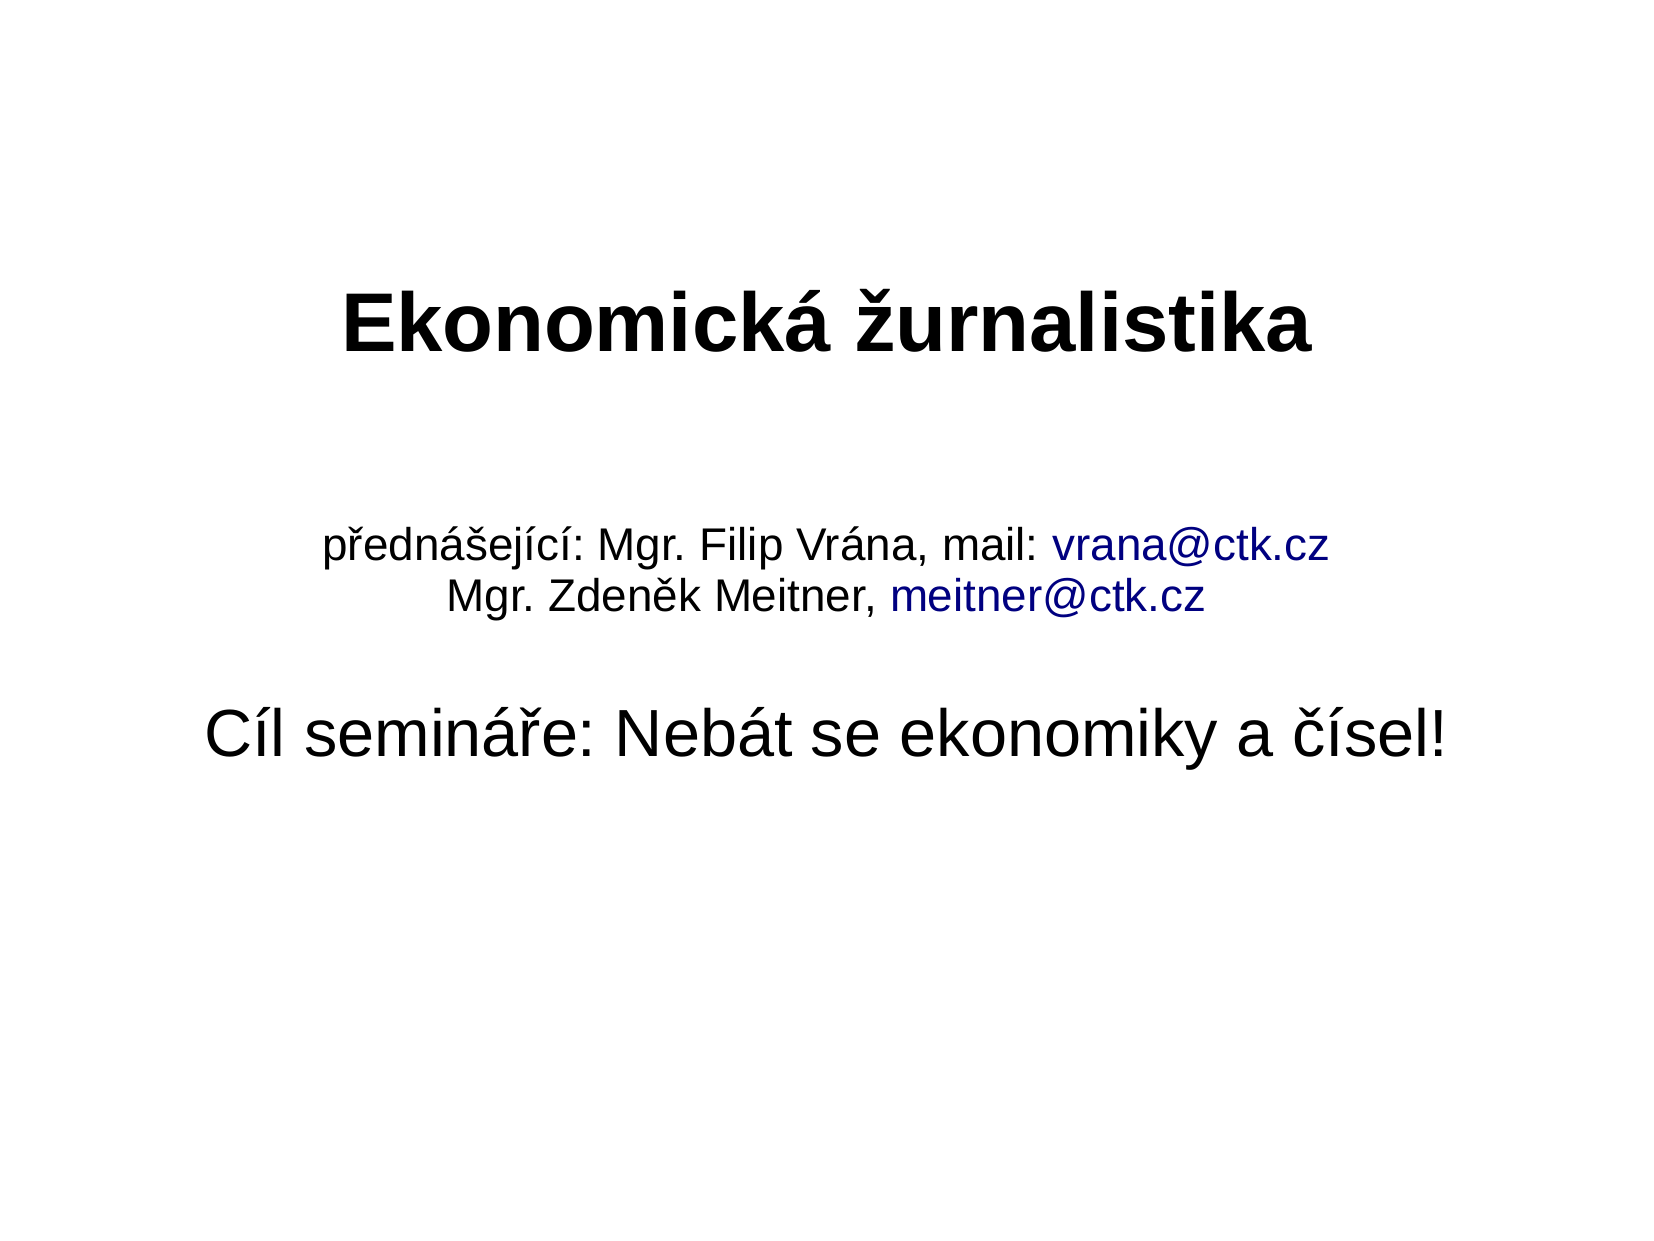

# Ekonomická žurnalistika
přednášející: Mgr. Filip Vrána, mail: vrana@ctk.cz
Mgr. Zdeněk Meitner, meitner@ctk.cz
Cíl semináře: Nebát se ekonomiky a čísel!